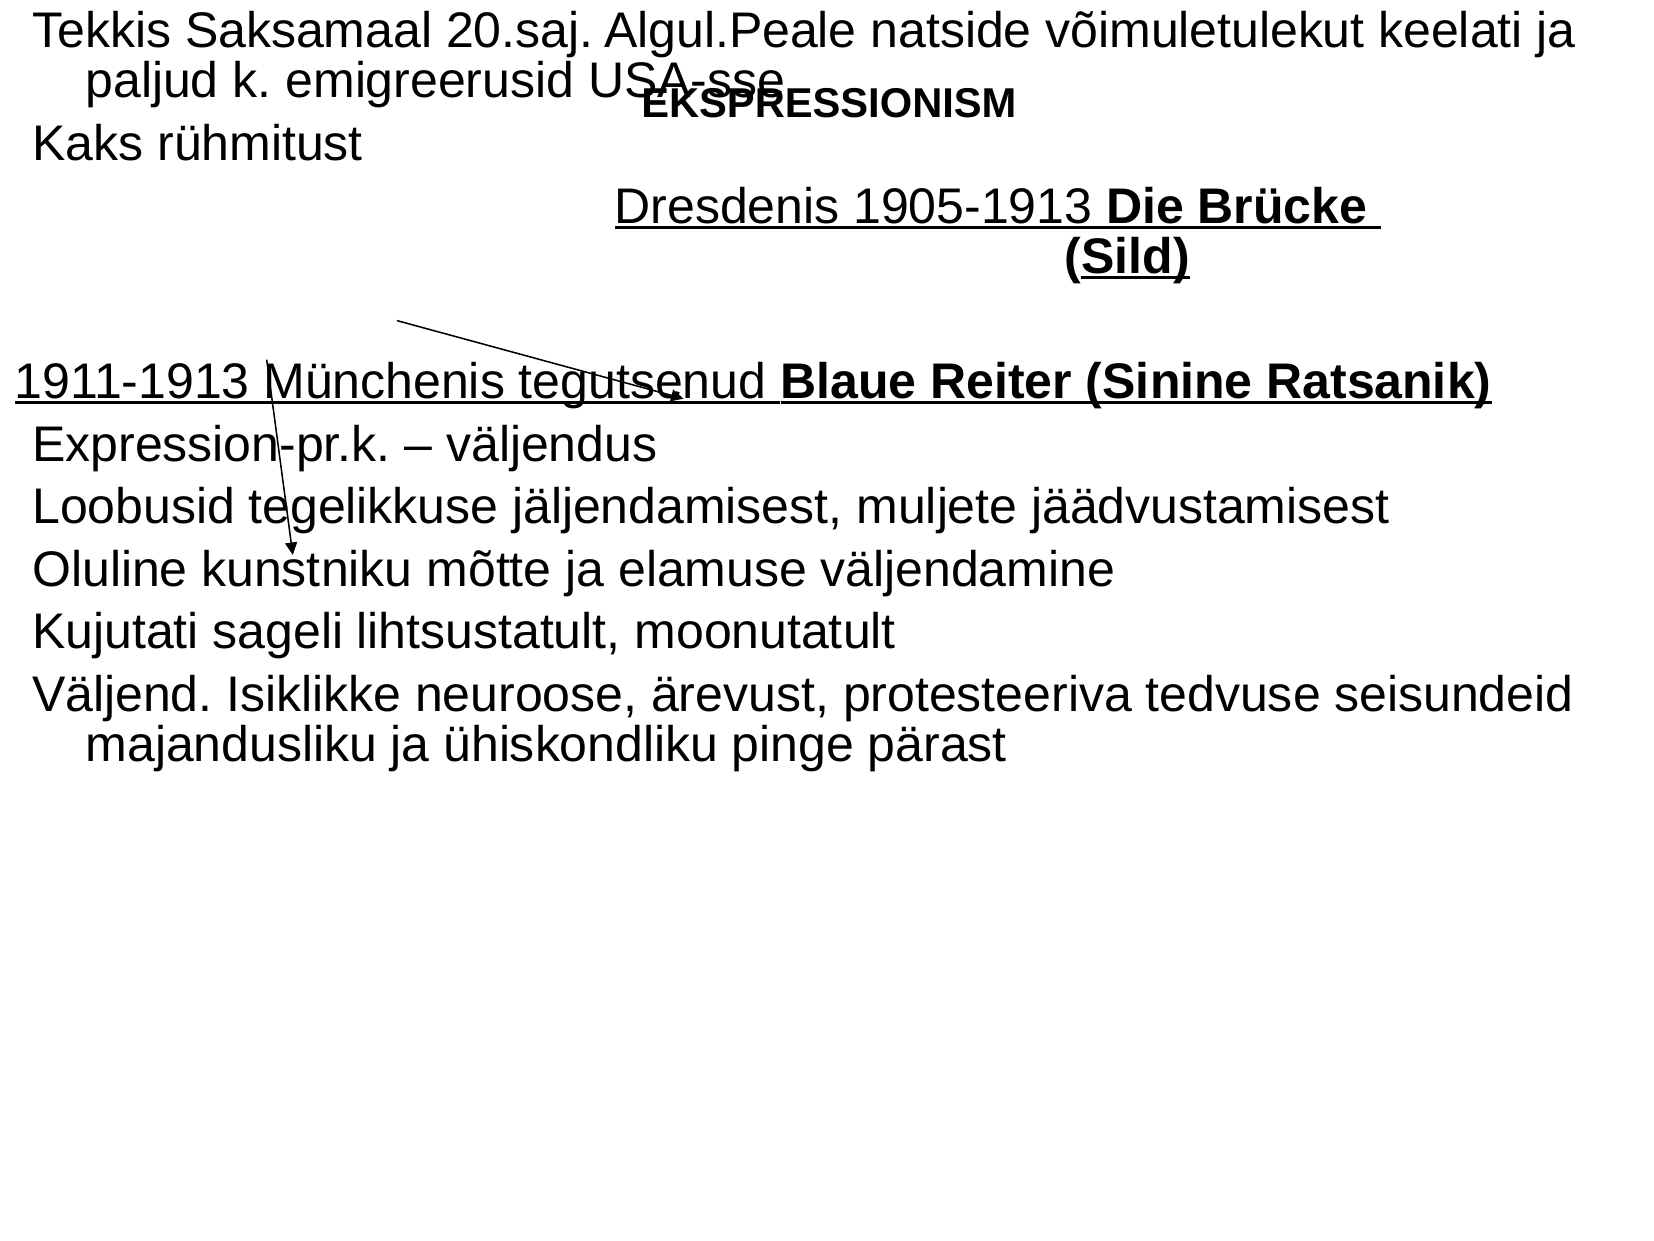

# EKSPRESSIONISM
Tekkis Saksamaal 20.saj. Algul.Peale natside võimuletulekut keelati ja paljud k. emigreerusid USA-sse
Kaks rühmitust
					Dresdenis 1905-1913 Die Brücke 								(Sild)
1911-1913 Münchenis tegutsenud Blaue Reiter (Sinine Ratsanik)
Expression-pr.k. – väljendus
Loobusid tegelikkuse jäljendamisest, muljete jäädvustamisest
Oluline kunstniku mõtte ja elamuse väljendamine
Kujutati sageli lihtsustatult, moonutatult
Väljend. Isiklikke neuroose, ärevust, protesteeriva tedvuse seisundeid majandusliku ja ühiskondliku pinge pärast